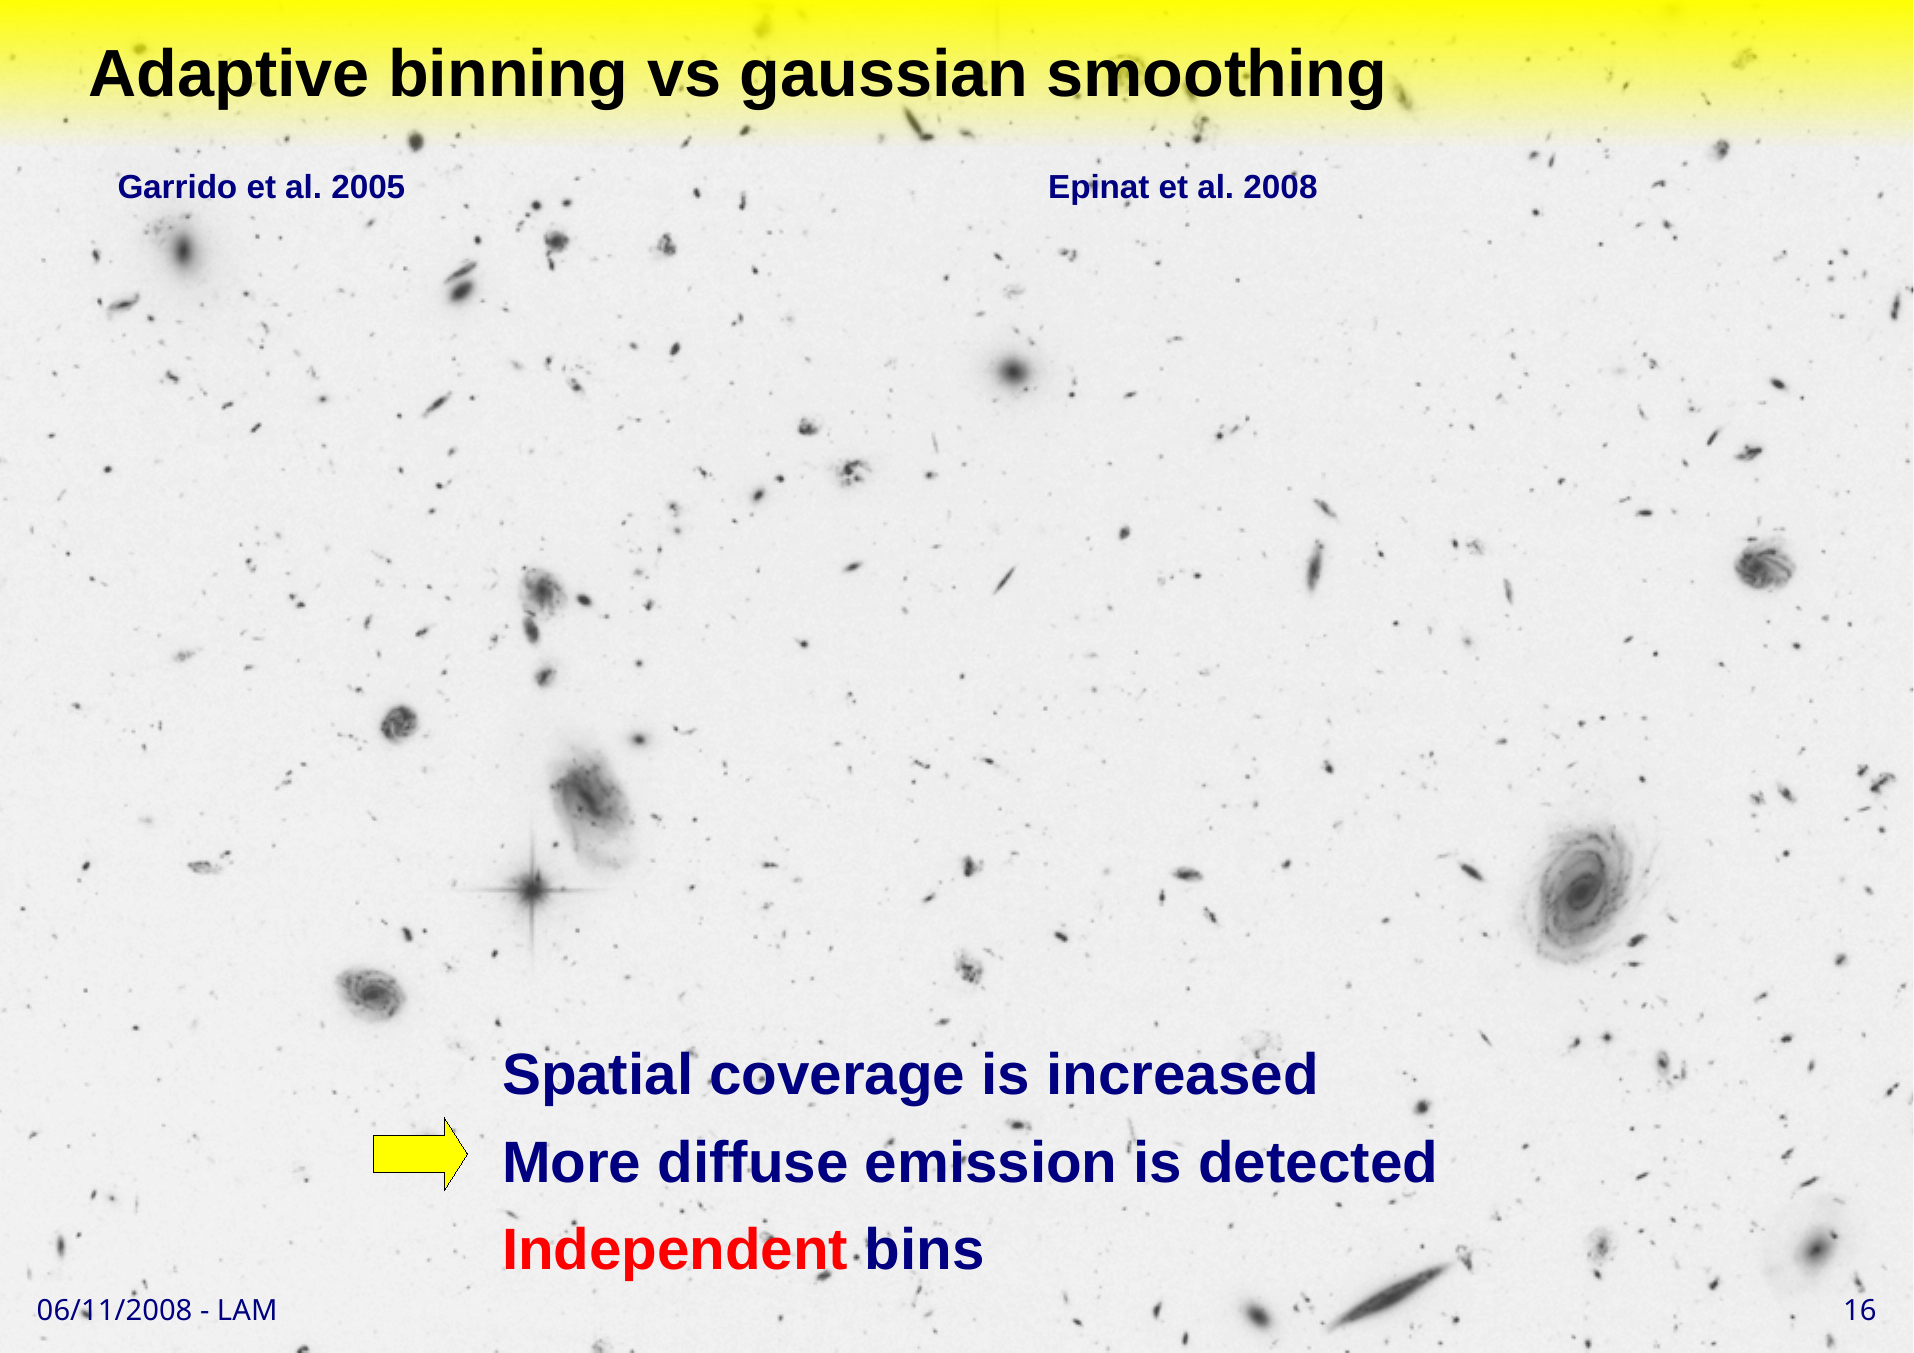

# Adaptive binning vs gaussian smoothing
Garrido et al. 2005
Epinat et al. 2008
Spatial coverage is increased
More diffuse emission is detected
Independent bins
16
06/11/2008 - LAM